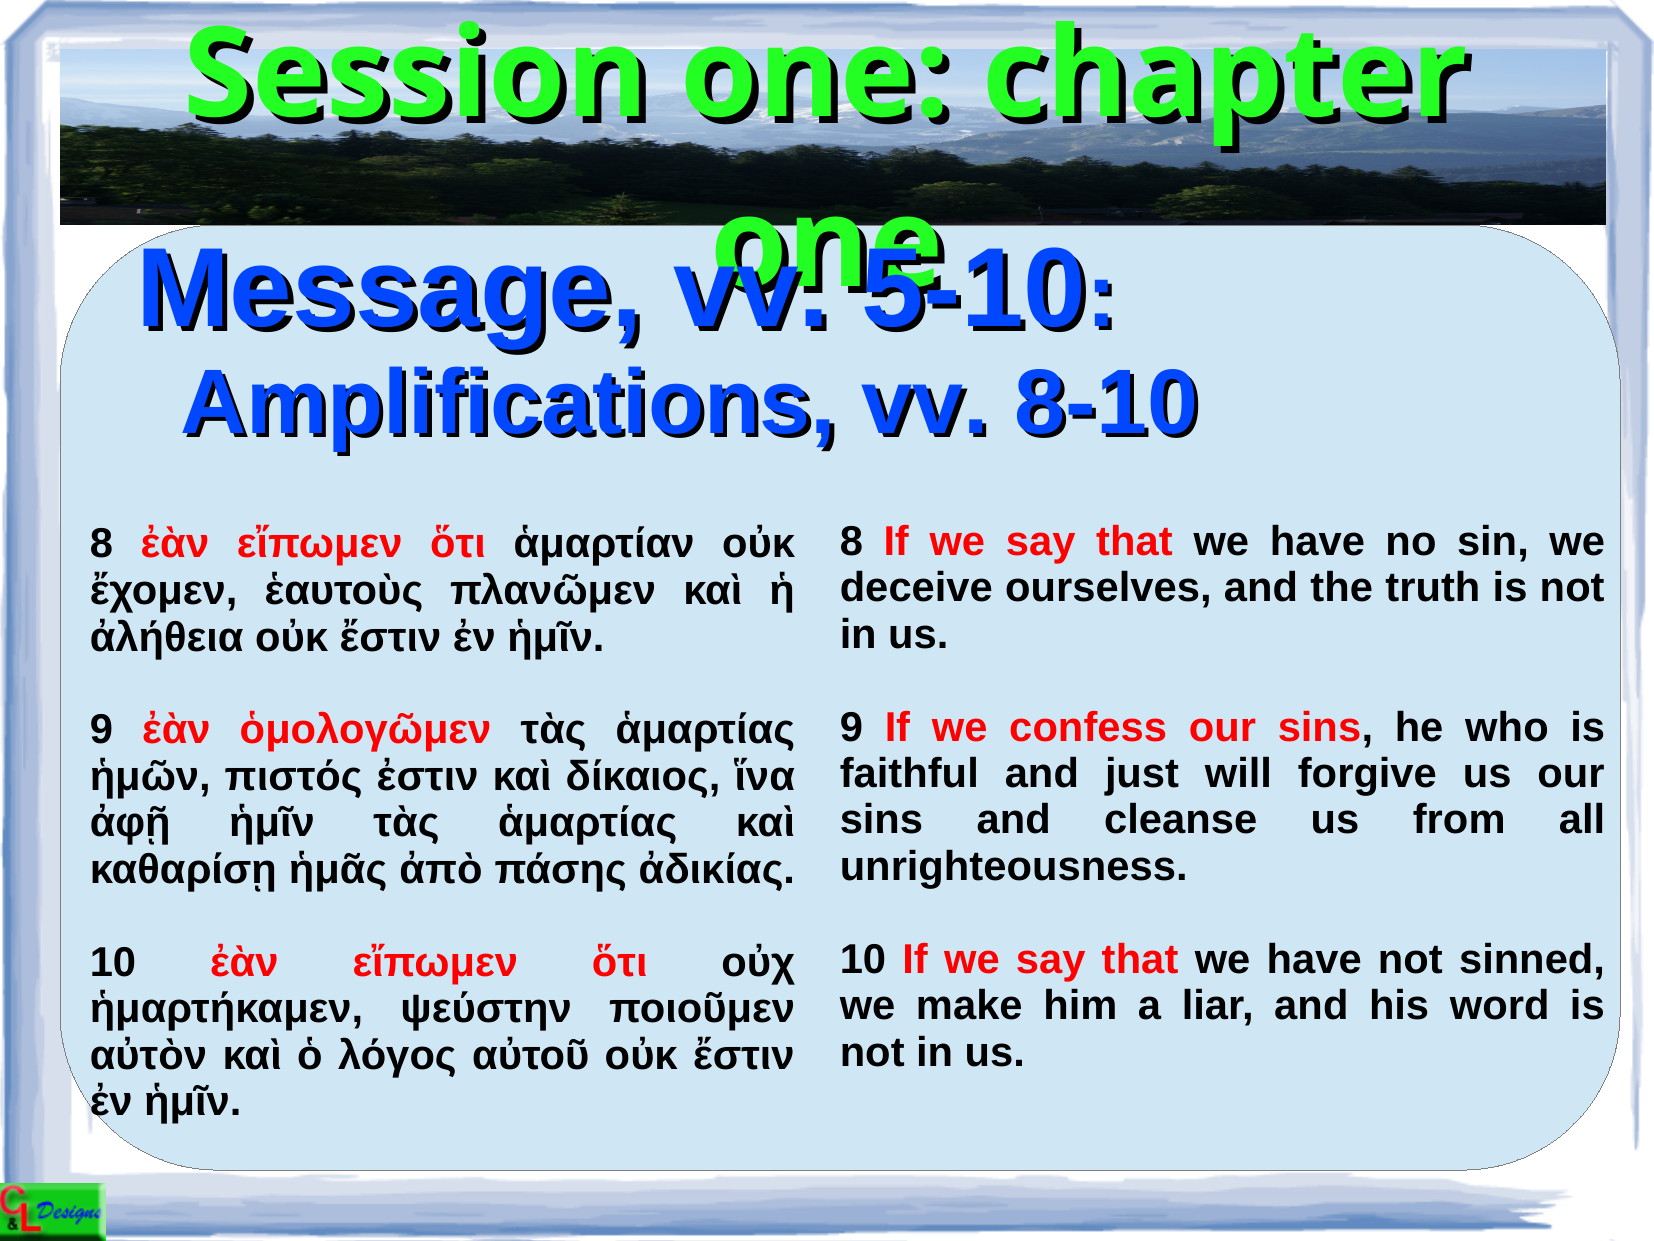

# Session one: chapter one
 Message, vv. 5-10:
	Amplifications, vv. 8-10
8 If we say that we have no sin, we deceive ourselves, and the truth is not in us.
9 If we confess our sins, he who is faithful and just will forgive us our sins and cleanse us from all unrighteousness.
10 If we say that we have not sinned, we make him a liar, and his word is not in us.
8 ἐὰν εἴπωμεν ὅτι ἁμαρτίαν οὐκ ἔχομεν, ἑαυτοὺς πλανῶμεν καὶ ἡ ἀλήθεια οὐκ ἔστιν ἐν ἡμῖν.
9 ἐὰν ὁμολογῶμεν τὰς ἁμαρτίας ἡμῶν, πιστός ἐστιν καὶ δίκαιος, ἵνα ἀφῇ ἡμῖν τὰς ἁμαρτίας καὶ καθαρίσῃ ἡμᾶς ἀπὸ πάσης ἀδικίας.
10 ἐὰν εἴπωμεν ὅτι οὐχ ἡμαρτήκαμεν, ψεύστην ποιοῦμεν αὐτὸν καὶ ὁ λόγος αὐτοῦ οὐκ ἔστιν ἐν ἡμῖν.